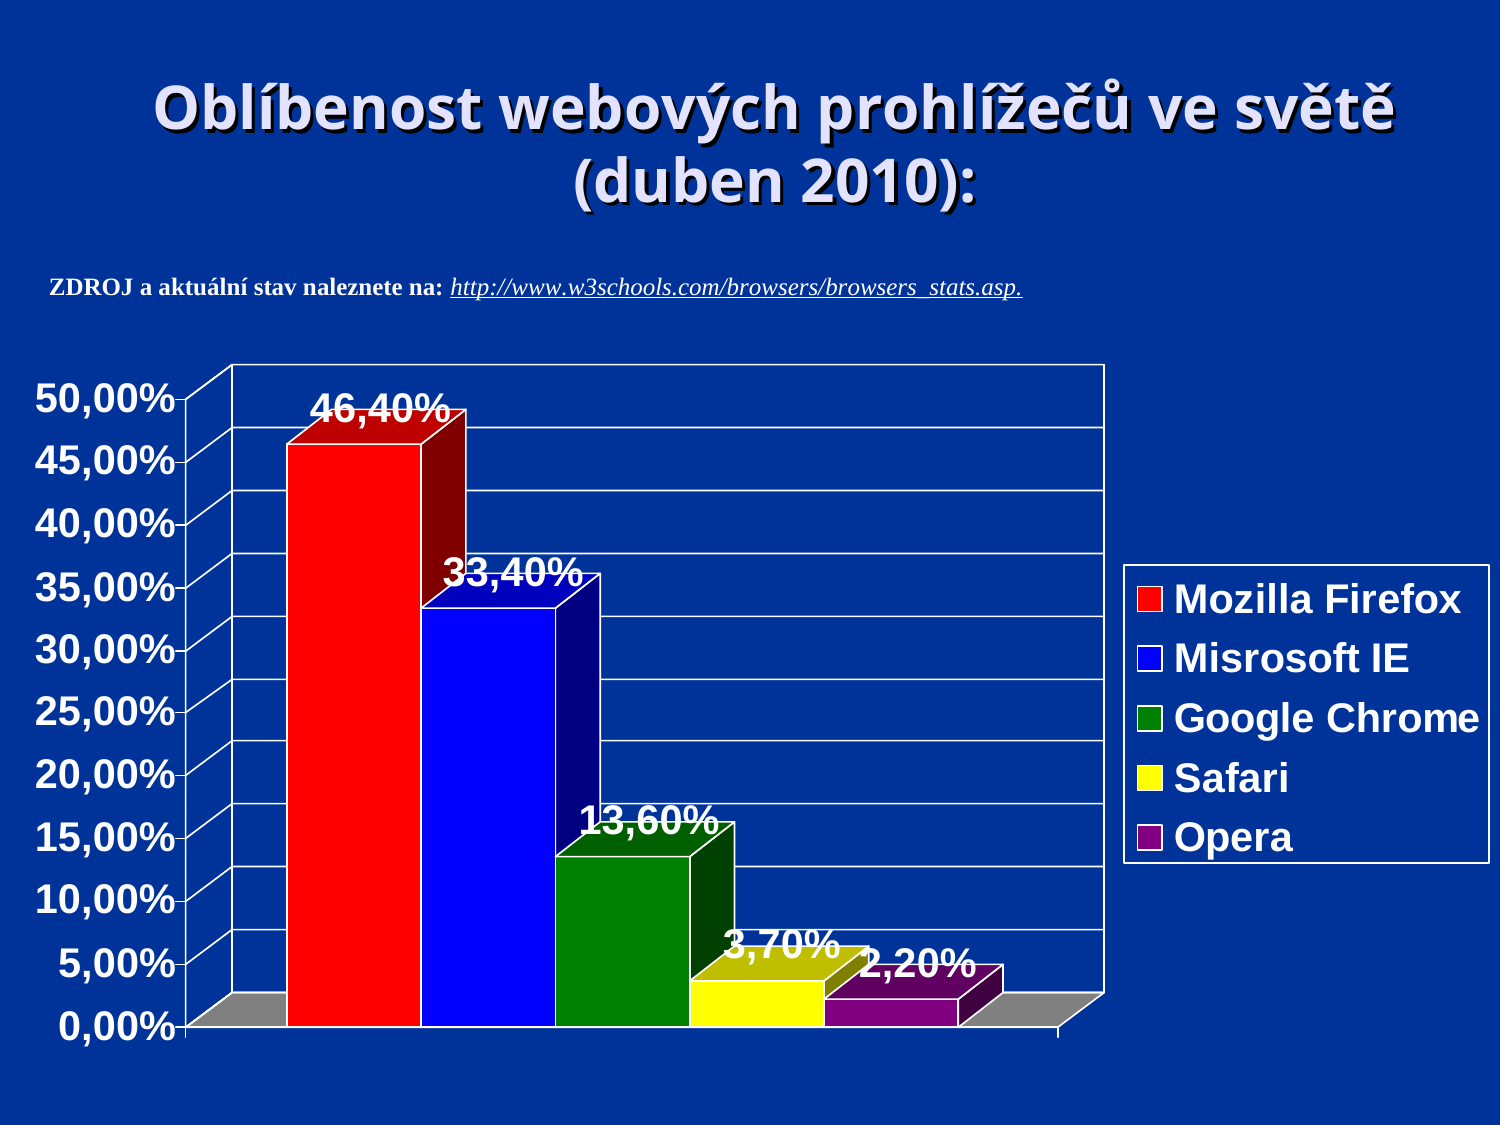

# Oblíbenost webových prohlížečů ve světě (duben 2010):
ZDROJ a aktuální stav naleznete na: http://www.w3schools.com/browsers/browsers_stats.asp.